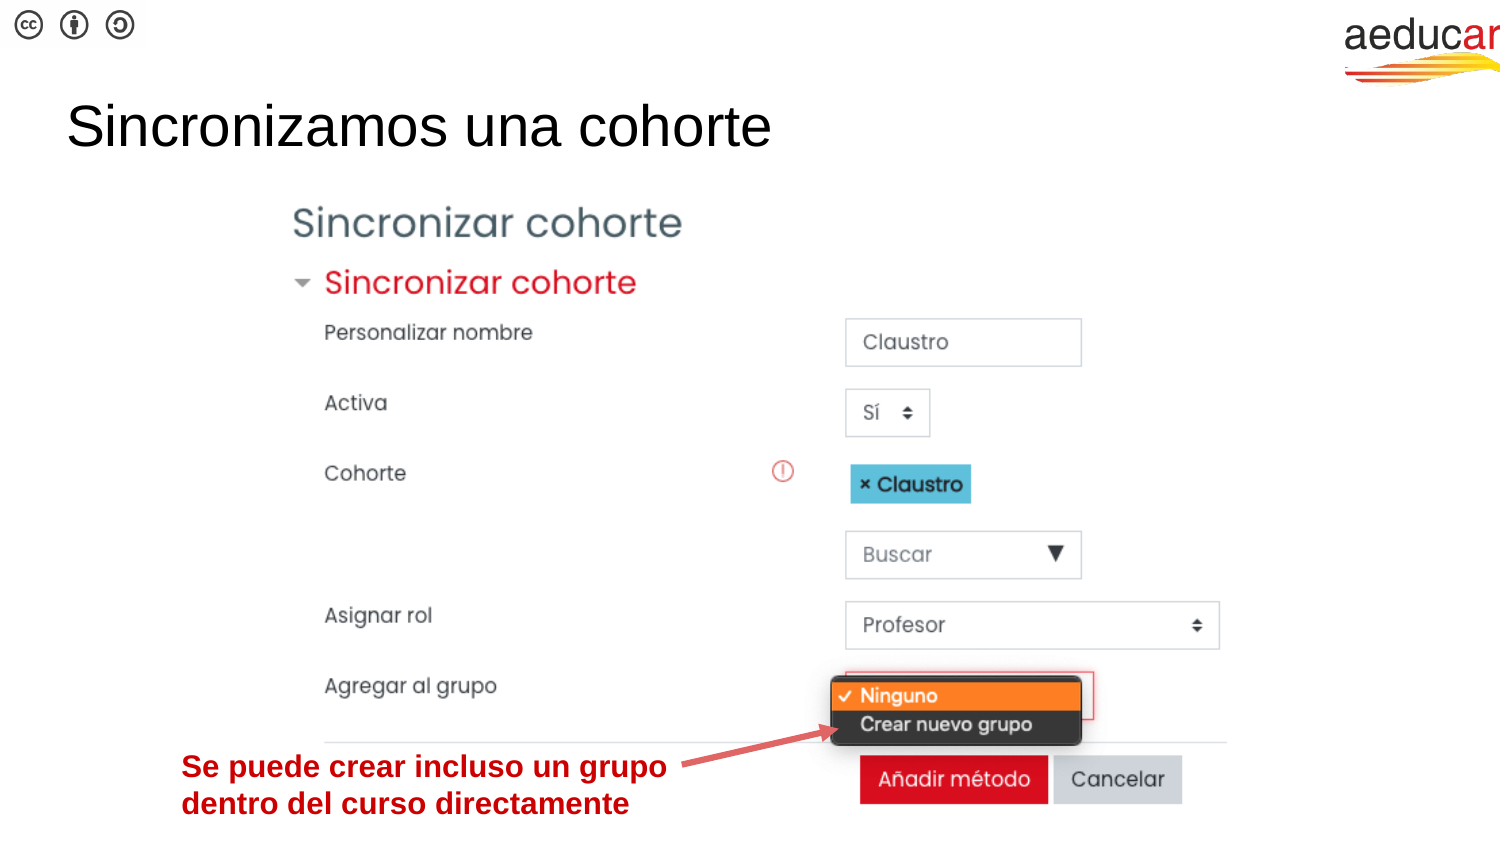

# Sincronizamos una cohorte
Se puede crear incluso un grupo dentro del curso directamente